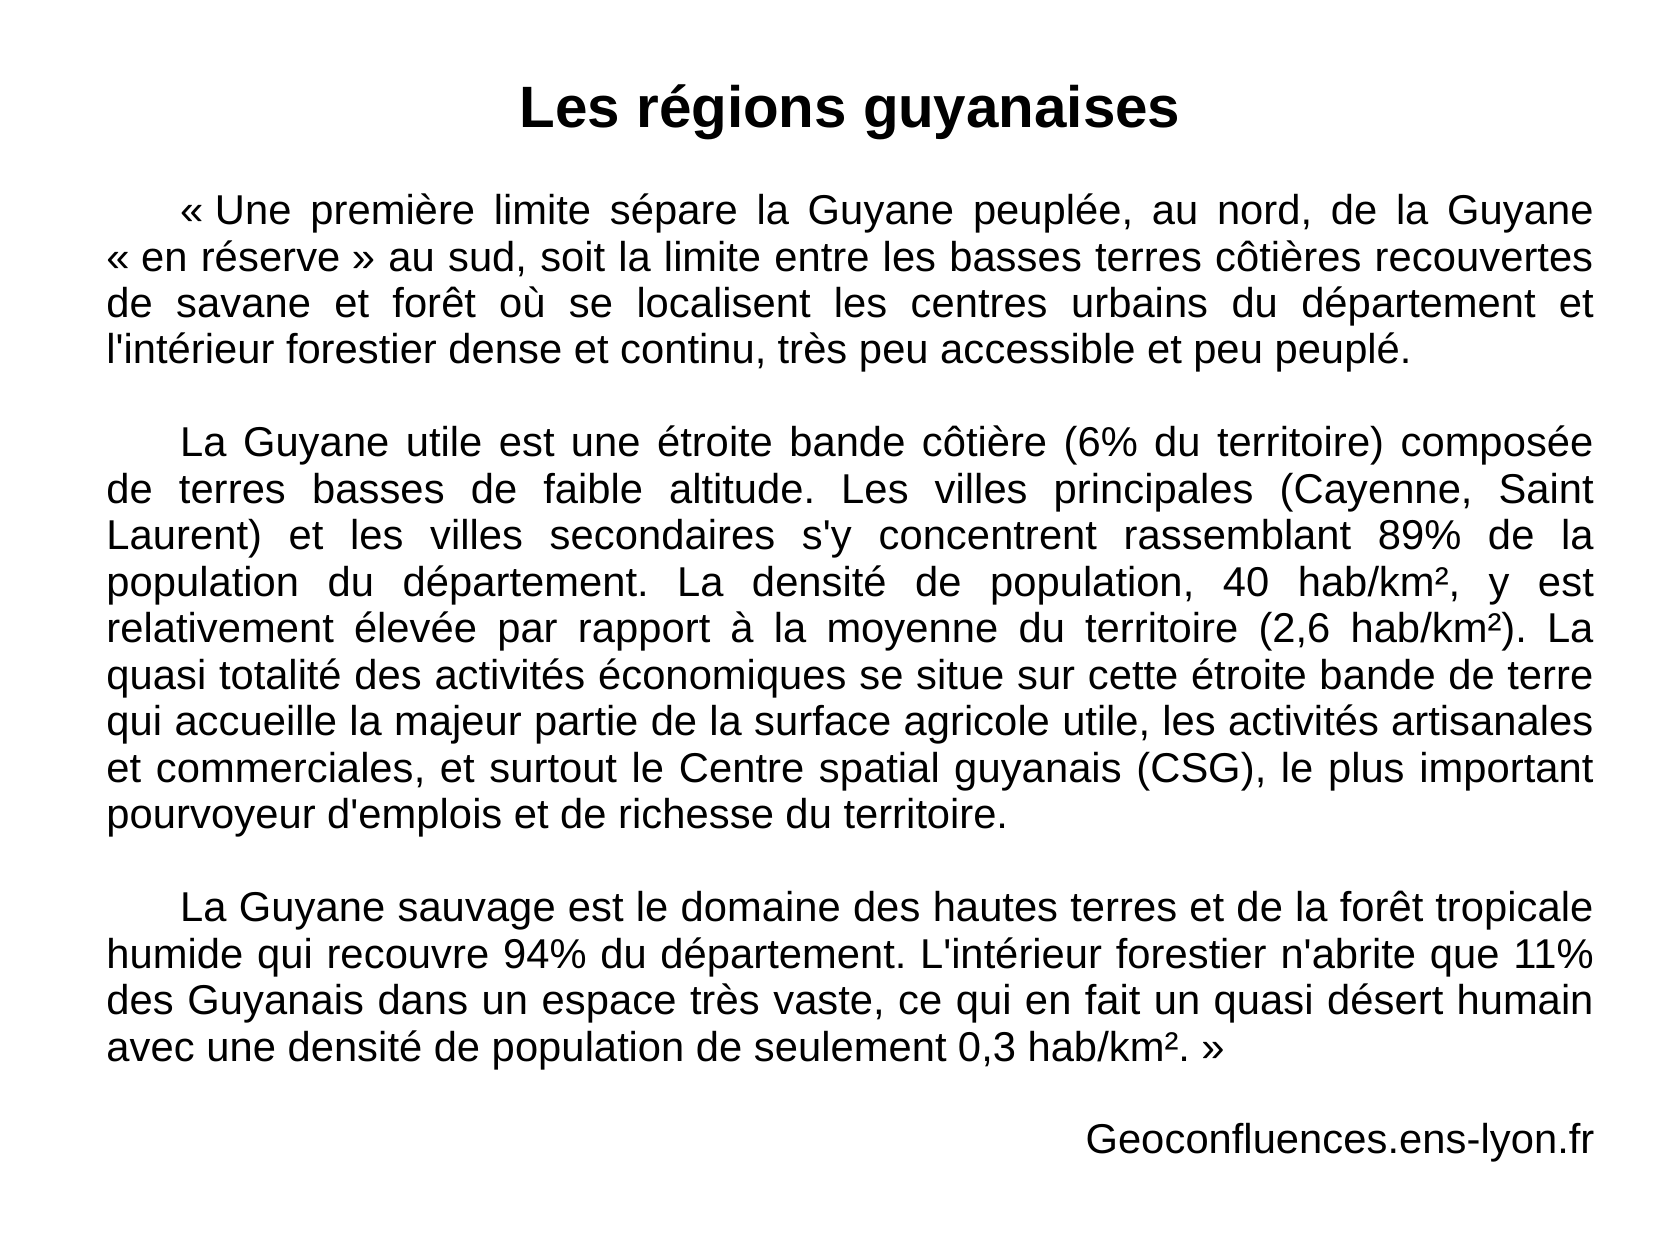

# Les régions guyanaises
	« Une première limite sépare la Guyane peuplée, au nord, de la Guyane « en réserve » au sud, soit la limite entre les basses terres côtières recouvertes de savane et forêt où se localisent les centres urbains du département et l'intérieur forestier dense et continu, très peu accessible et peu peuplé.
	La Guyane utile est une étroite bande côtière (6% du territoire) composée de terres basses de faible altitude. Les villes principales (Cayenne, Saint Laurent) et les villes secondaires s'y concentrent rassemblant 89% de la population du département. La densité de population, 40 hab/km², y est relativement élevée par rapport à la moyenne du territoire (2,6 hab/km²). La quasi totalité des activités économiques se situe sur cette étroite bande de terre qui accueille la majeur partie de la surface agricole utile, les activités artisanales et commerciales, et surtout le Centre spatial guyanais (CSG), le plus important pourvoyeur d'emplois et de richesse du territoire.
	La Guyane sauvage est le domaine des hautes terres et de la forêt tropicale humide qui recouvre 94% du département. L'intérieur forestier n'abrite que 11% des Guyanais dans un espace très vaste, ce qui en fait un quasi désert humain avec une densité de population de seulement 0,3 hab/km². »
Geoconfluences.ens-lyon.fr